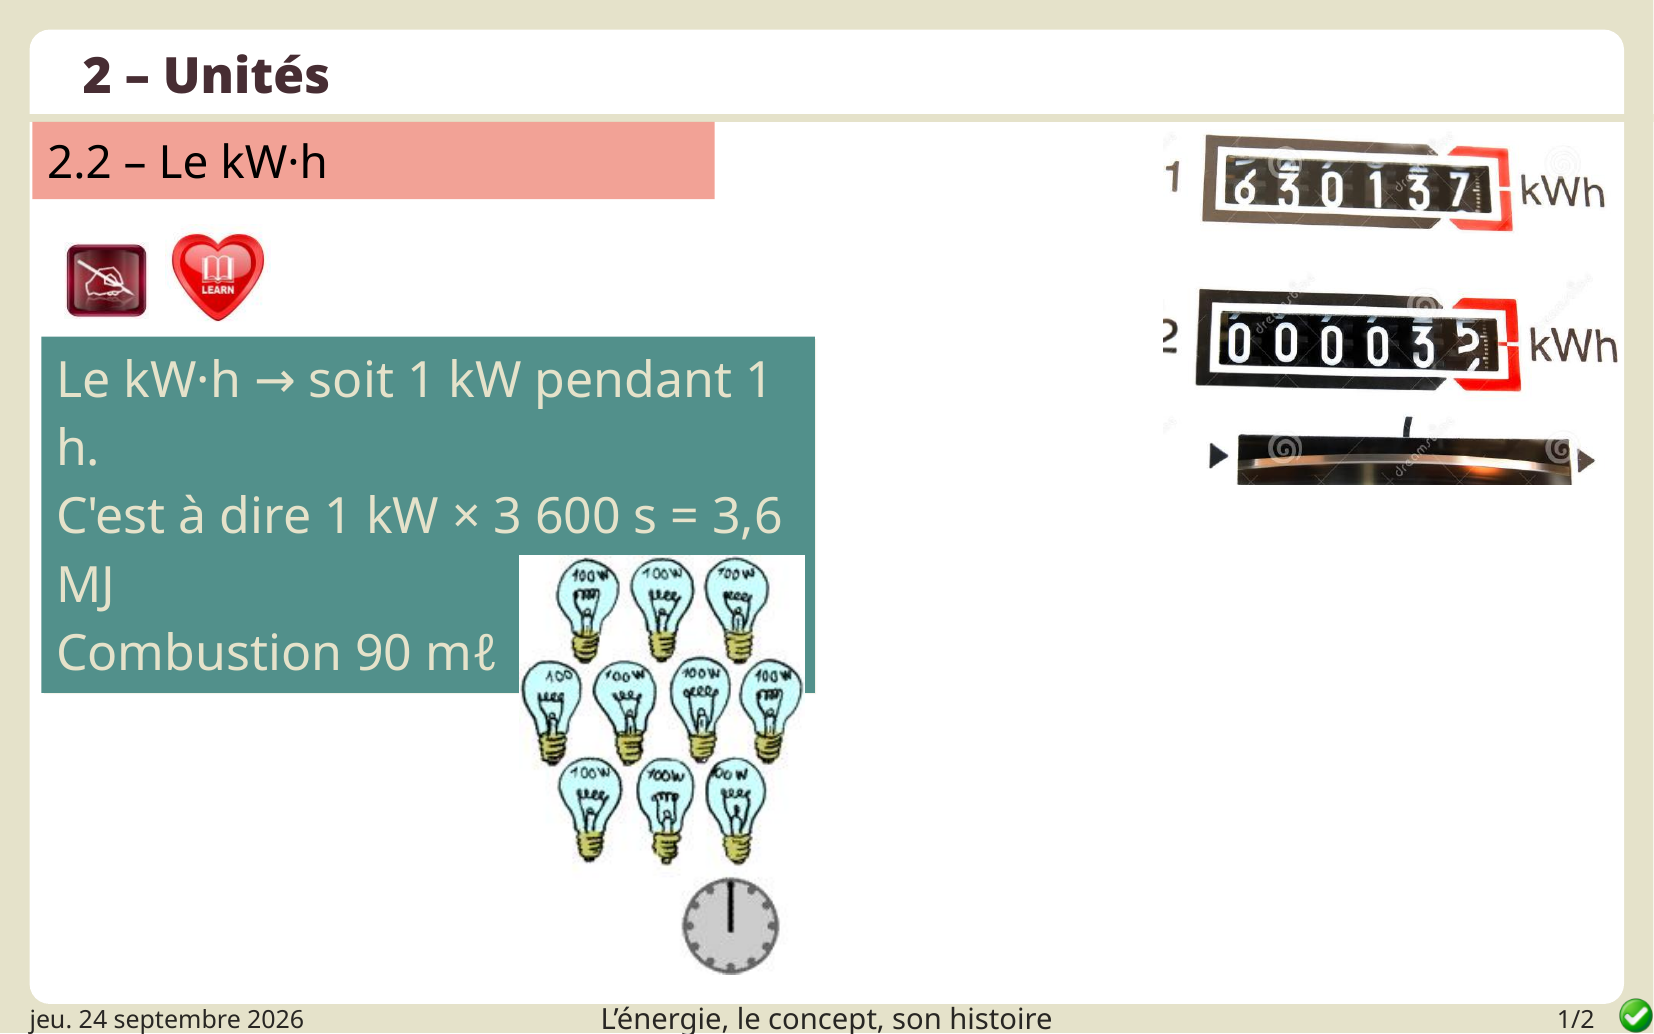

# 2 – Unités
2.2 – Le kW·h
Le kW·h → soit 1 kW pendant 1 h.
C'est à dire 1 kW × 3 600 s = 3,6 MJ
Combustion 90 mℓ de pétrole
L’énergie, le concept, son histoire
1